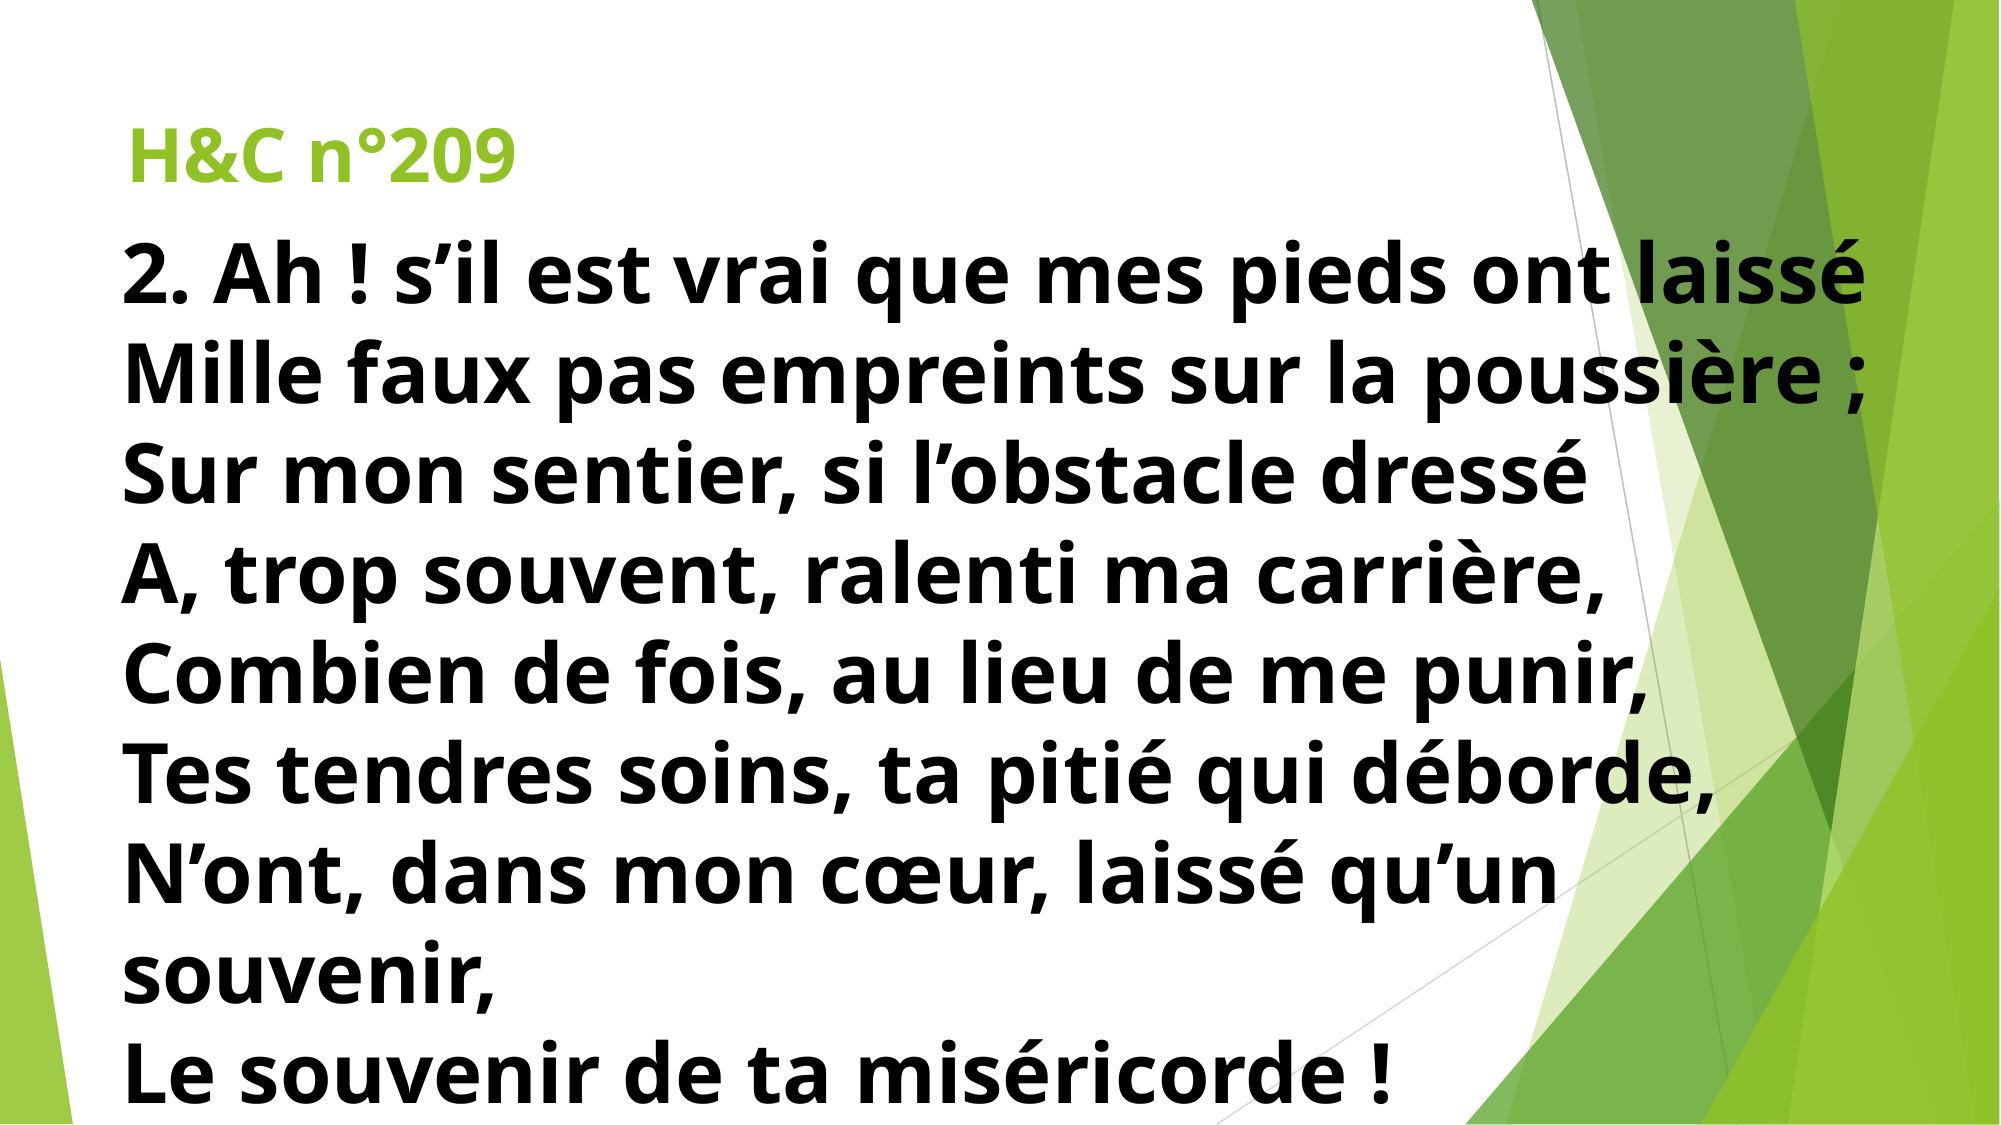

H&C n°209
2. Ah ! s’il est vrai que mes pieds ont laissé
Mille faux pas empreints sur la poussière ;
Sur mon sentier, si l’obstacle dressé
A, trop souvent, ralenti ma carrière,
Combien de fois, au lieu de me punir,
Tes tendres soins, ta pitié qui déborde,
N’ont, dans mon cœur, laissé qu’un souvenir,
Le souvenir de ta miséricorde !